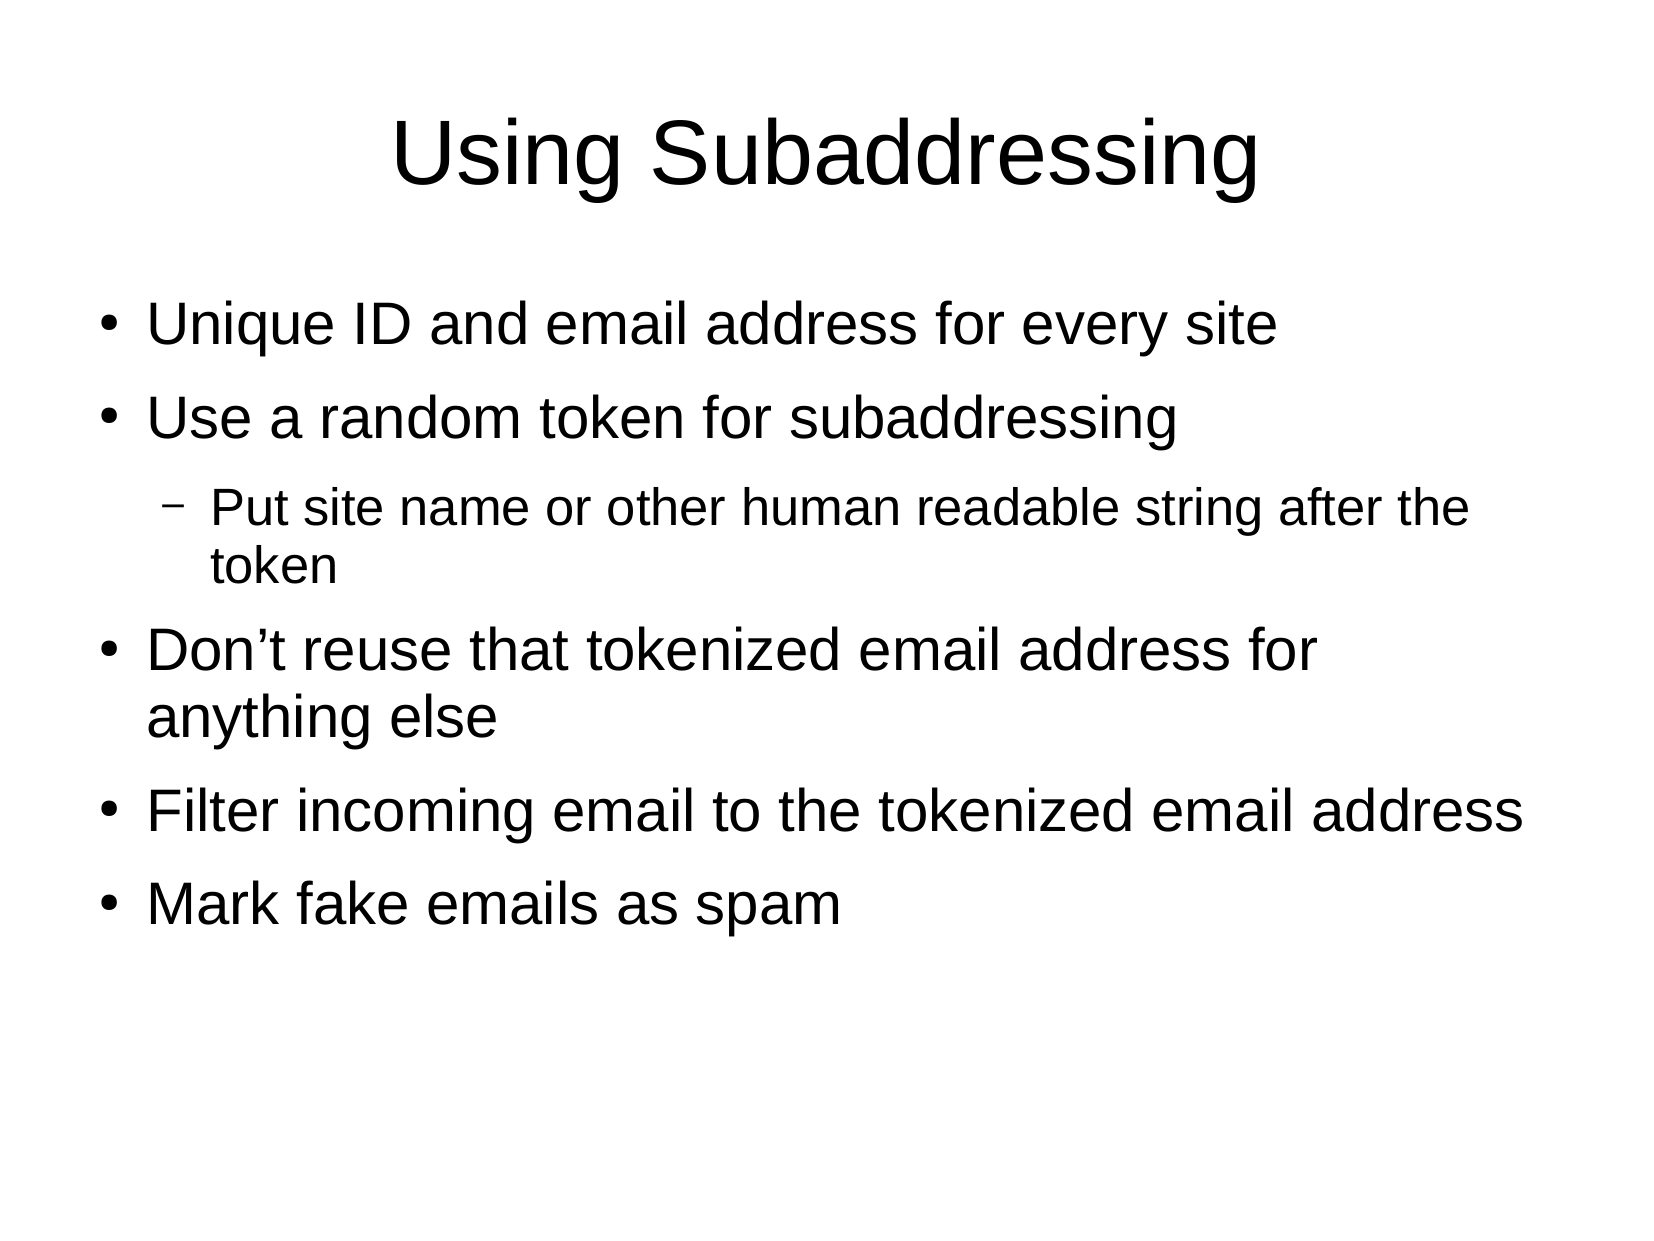

# Using Subaddressing
Unique ID and email address for every site
Use a random token for subaddressing
Put site name or other human readable string after the token
Don’t reuse that tokenized email address for anything else
Filter incoming email to the tokenized email address
Mark fake emails as spam